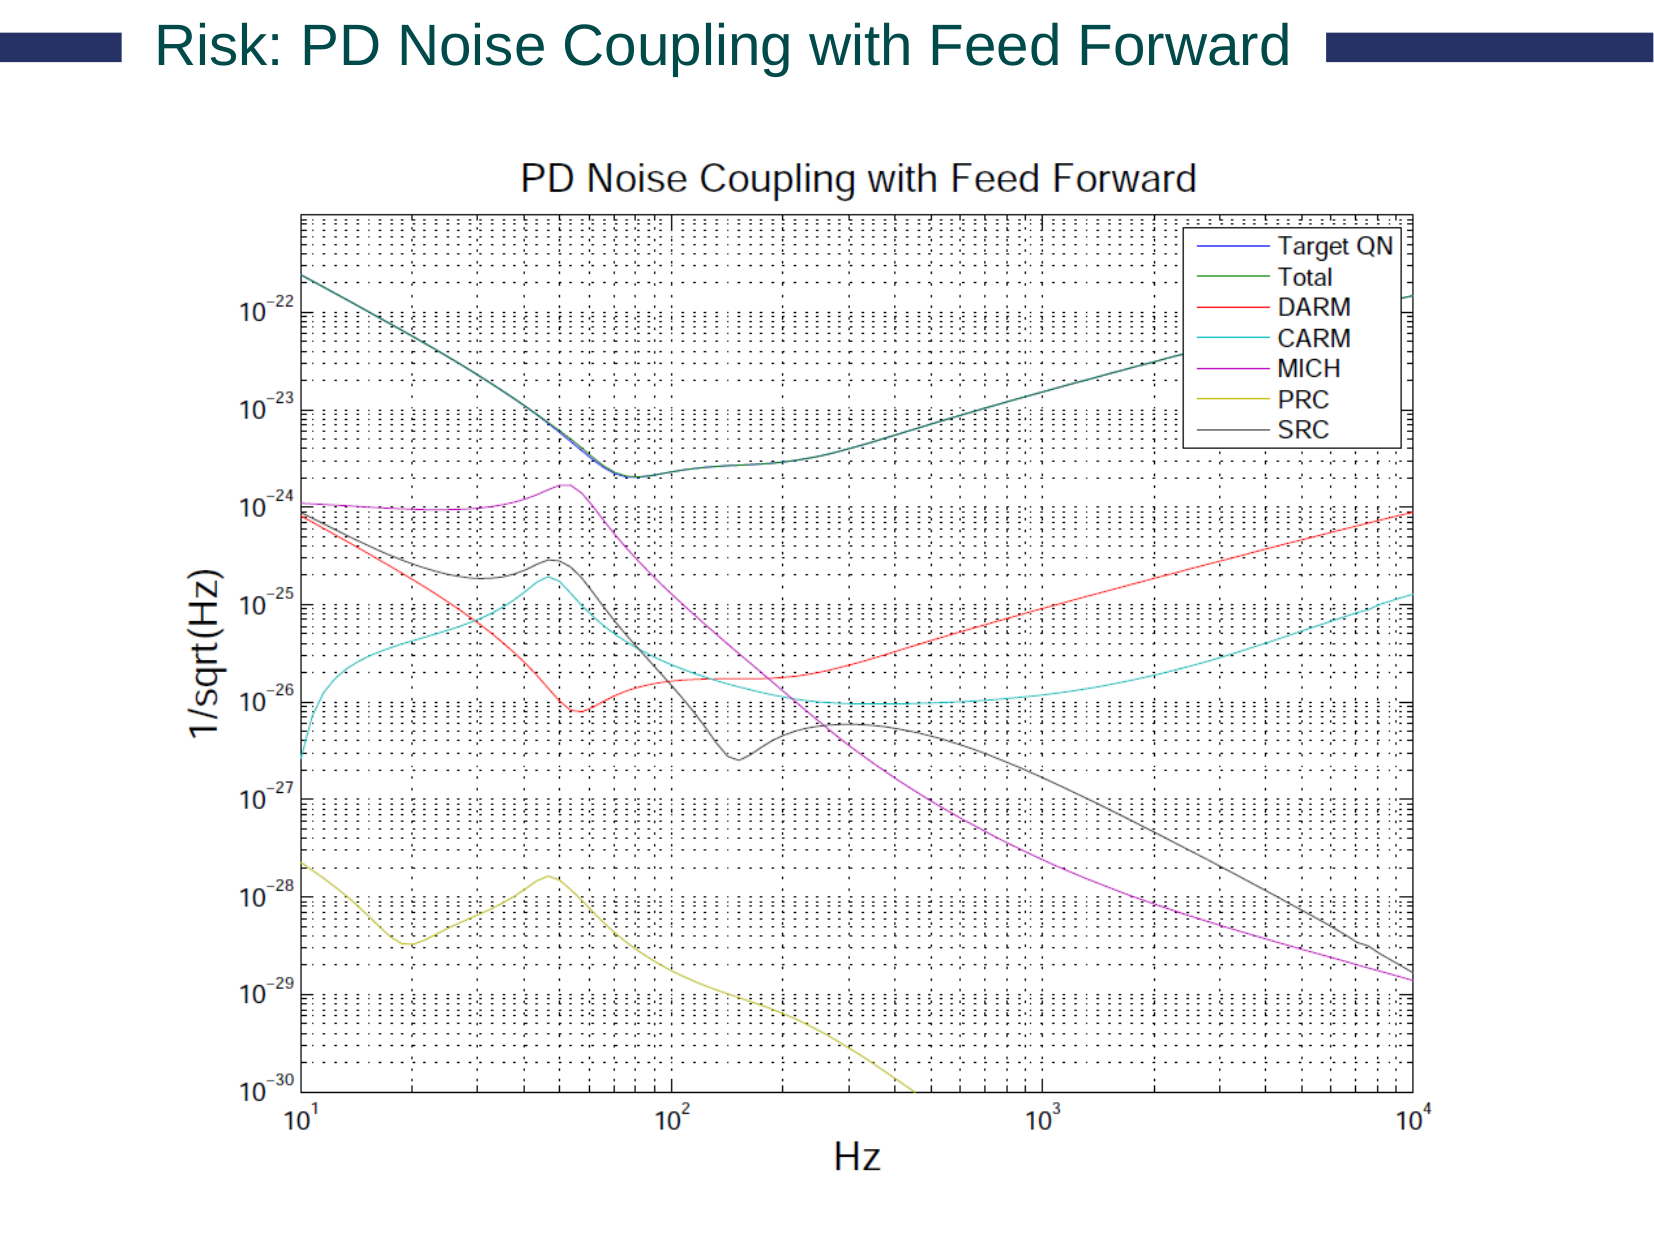

# Risk: PD Noise Coupling with Feed Forward